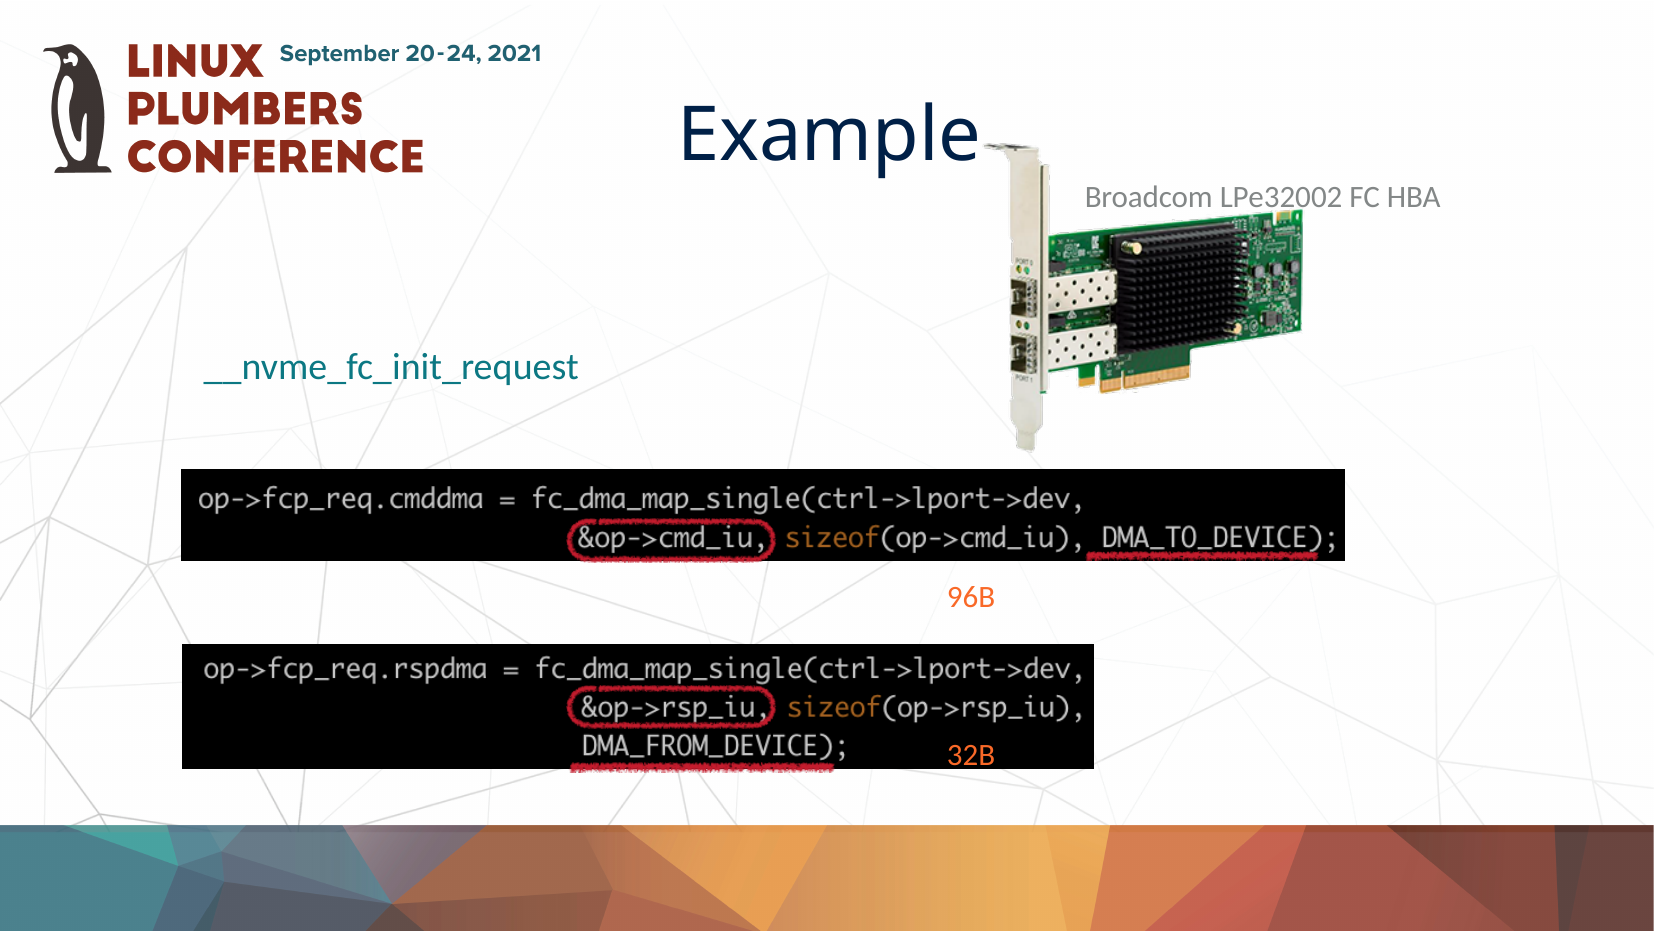

Example
Broadcom LPe32002 FC HBA
__nvme_fc_init_request
96B
32B